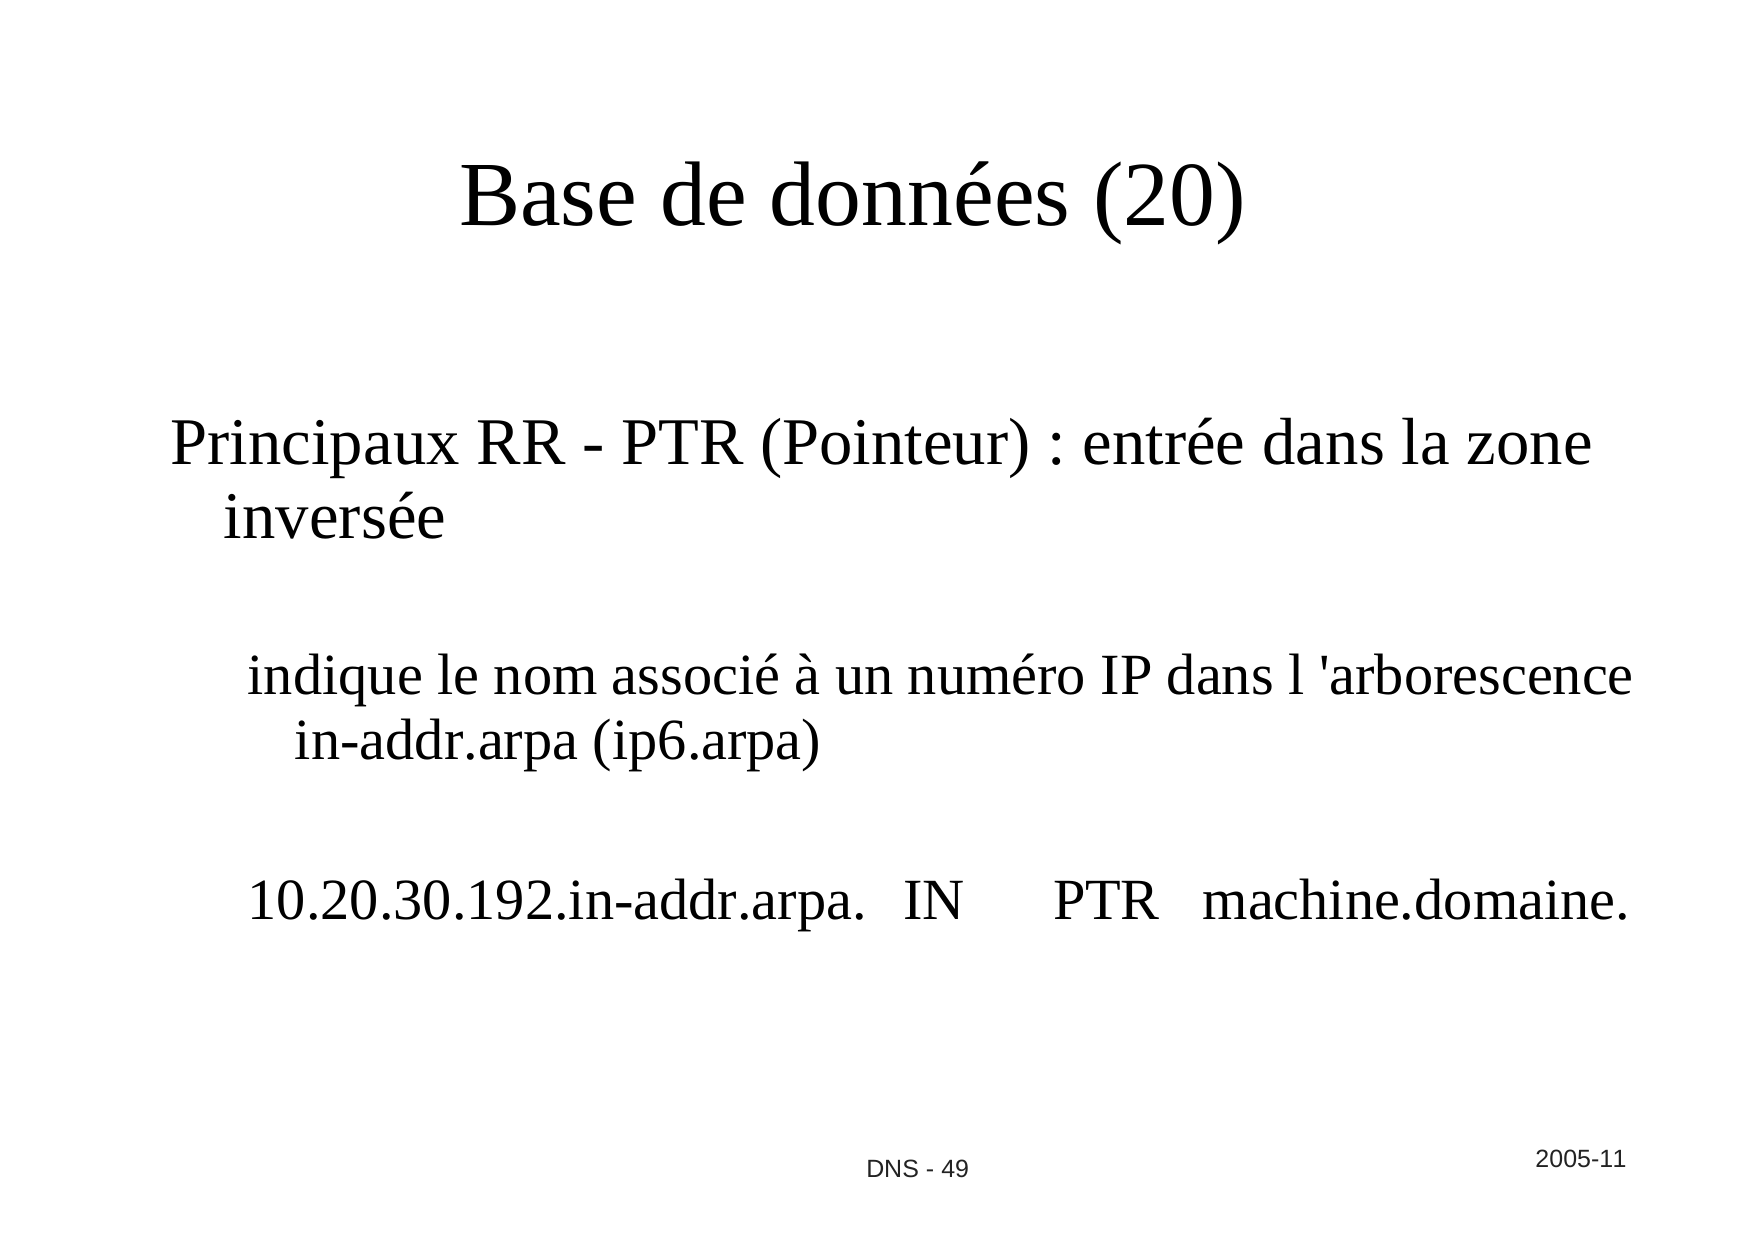

# Base de données (20)
Principaux RR - PTR (Pointeur) : entrée dans la zone inversée
indique le nom associé à un numéro IP dans l 'arborescence
in-addr.arpa (ip6.arpa)
10.20.30.192.in-addr.arpa.	IN	PTR	machine.domaine.